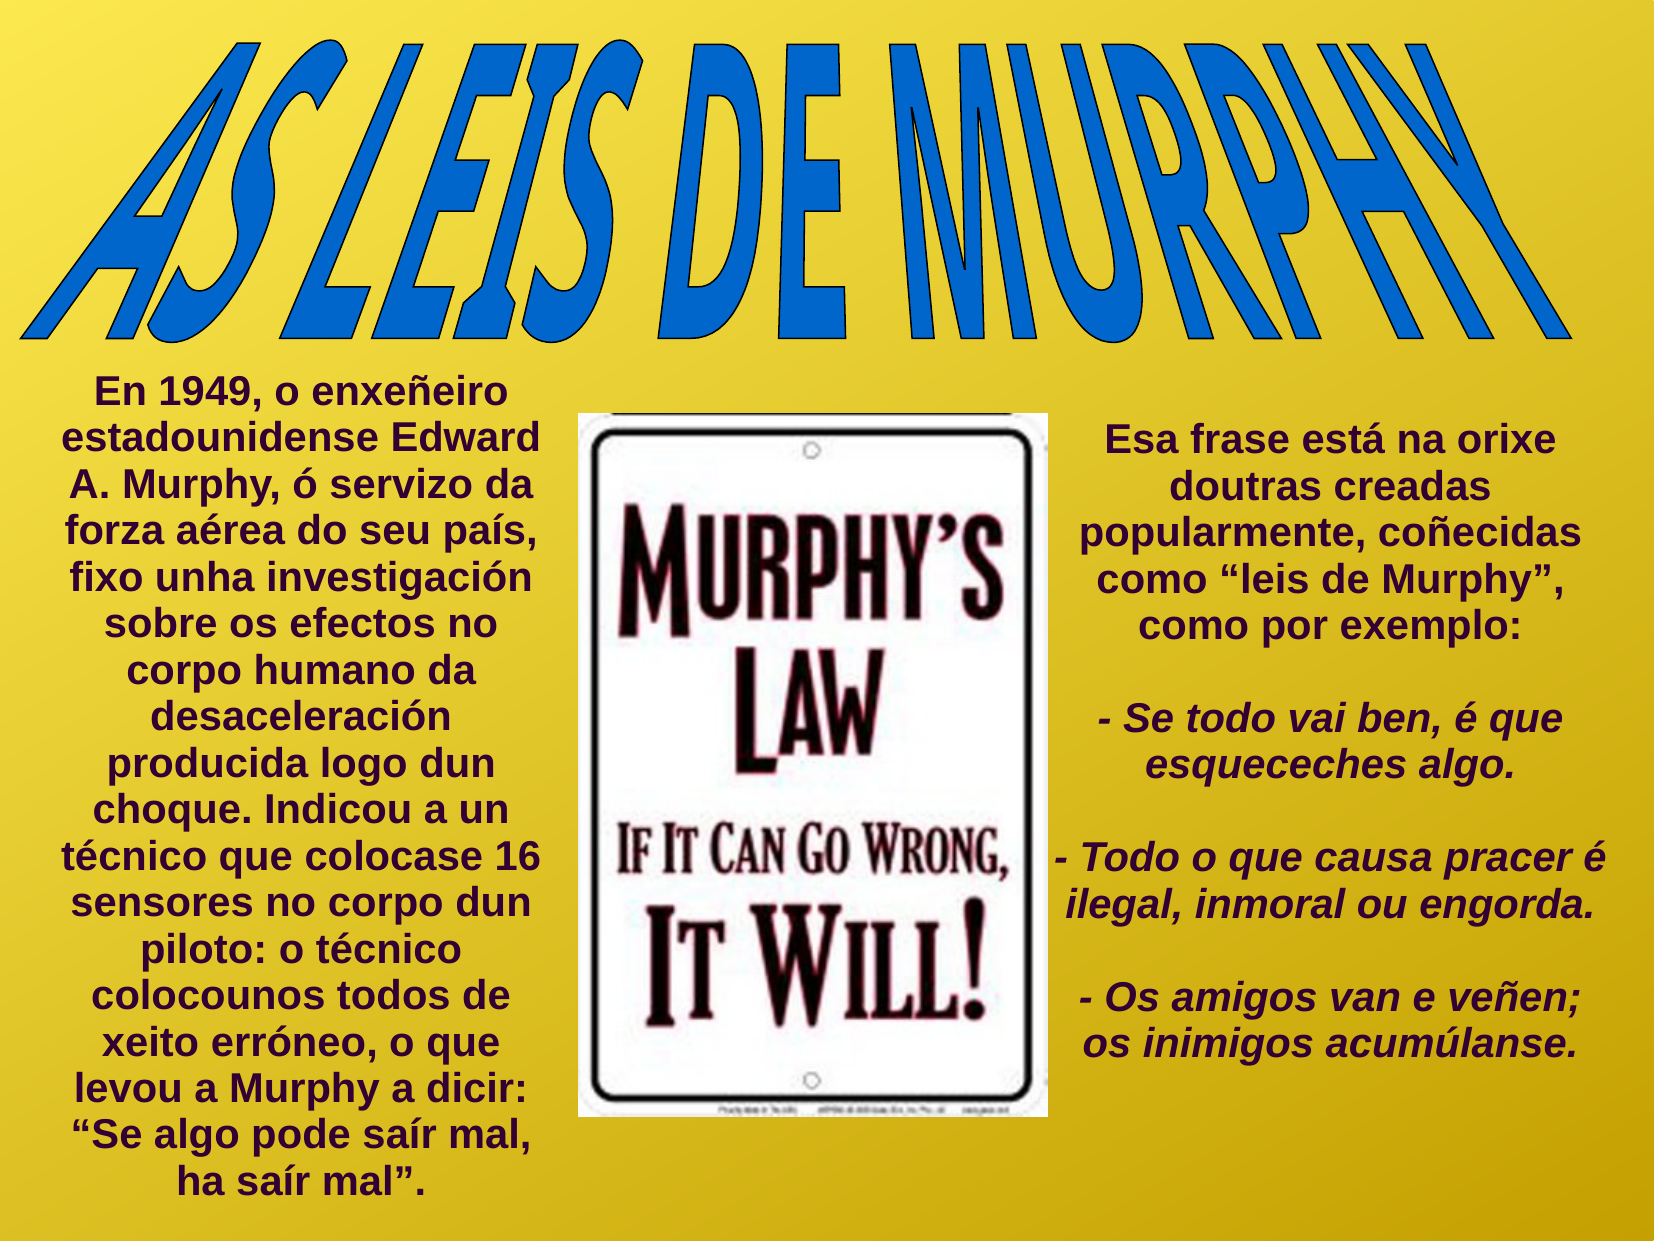

AS LEIS DE MURPHY
En 1949, o enxeñeiro estadounidense Edward A. Murphy, ó servizo da forza aérea do seu país, fixo unha investigación sobre os efectos no corpo humano da desaceleración producida logo dun choque. Indicou a un técnico que colocase 16 sensores no corpo dun piloto: o técnico colocounos todos de xeito erróneo, o que levou a Murphy a dicir: “Se algo pode saír mal, ha saír mal”.
Esa frase está na orixe doutras creadas popularmente, coñecidas como “leis de Murphy”, como por exemplo:
- Se todo vai ben, é que esqueceches algo.
- Todo o que causa pracer é ilegal, inmoral ou engorda.
- Os amigos van e veñen; os inimigos acumúlanse.